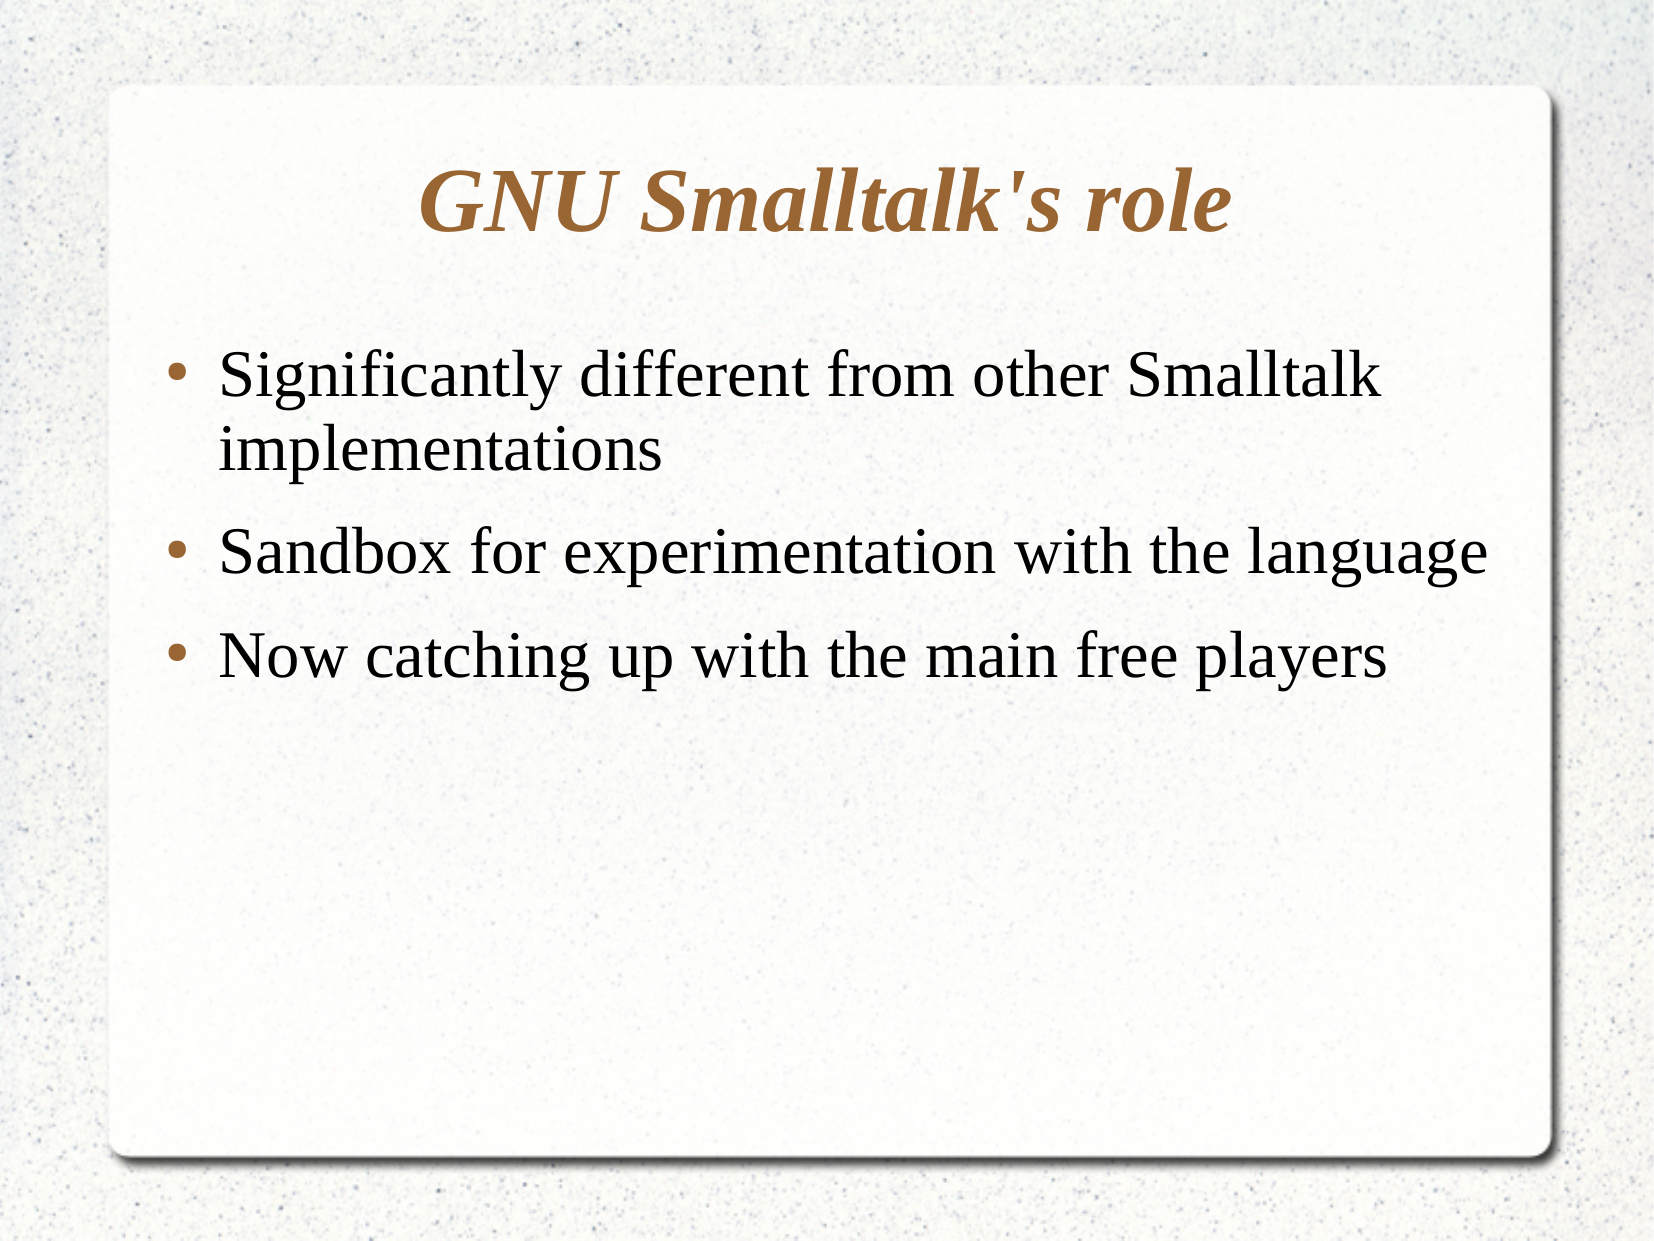

# GNU Smalltalk's role
Significantly different from other Smalltalk implementations
Sandbox for experimentation with the language
Now catching up with the main free players